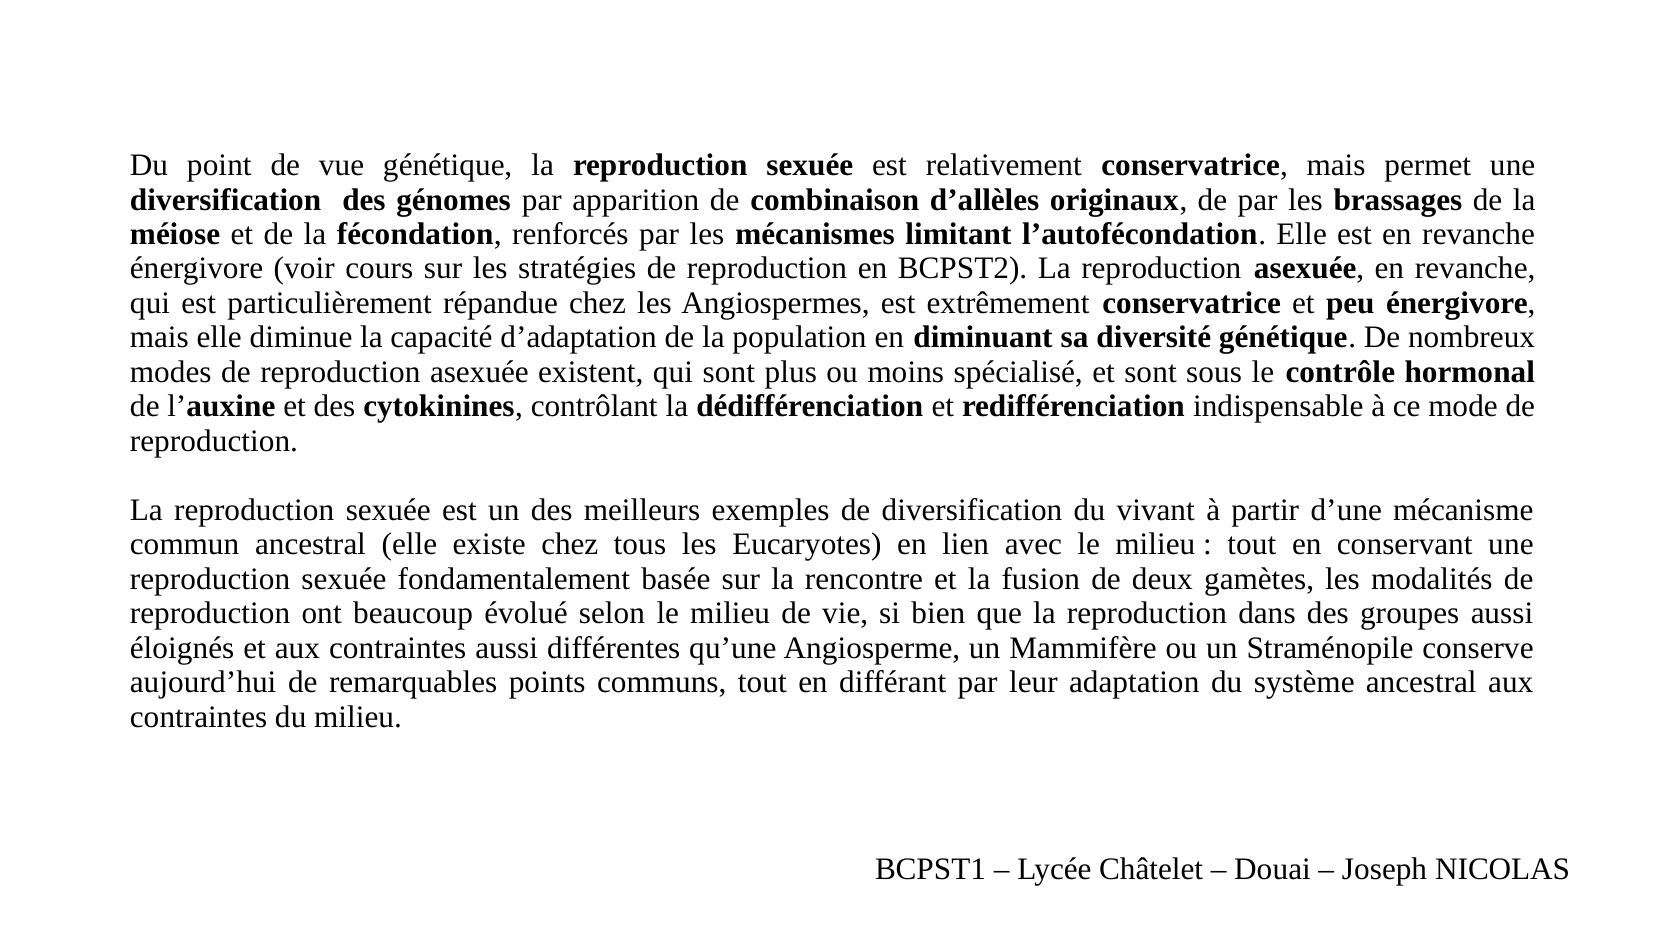

Du point de vue génétique, la reproduction sexuée est relativement conservatrice, mais permet une diversification des génomes par apparition de combinaison d’allèles originaux, de par les brassages de la méiose et de la fécondation, renforcés par les mécanismes limitant l’autofécondation. Elle est en revanche énergivore (voir cours sur les stratégies de reproduction en BCPST2). La reproduction asexuée, en revanche, qui est particulièrement répandue chez les Angiospermes, est extrêmement conservatrice et peu énergivore, mais elle diminue la capacité d’adaptation de la population en diminuant sa diversité génétique. De nombreux modes de reproduction asexuée existent, qui sont plus ou moins spécialisé, et sont sous le contrôle hormonal de l’auxine et des cytokinines, contrôlant la dédifférenciation et redifférenciation indispensable à ce mode de reproduction.
La reproduction sexuée est un des meilleurs exemples de diversification du vivant à partir d’une mécanisme commun ancestral (elle existe chez tous les Eucaryotes) en lien avec le milieu : tout en conservant une reproduction sexuée fondamentalement basée sur la rencontre et la fusion de deux gamètes, les modalités de reproduction ont beaucoup évolué selon le milieu de vie, si bien que la reproduction dans des groupes aussi éloignés et aux contraintes aussi différentes qu’une Angiosperme, un Mammifère ou un Straménopile conserve aujourd’hui de remarquables points communs, tout en différant par leur adaptation du système ancestral aux contraintes du milieu.
BCPST1 – Lycée Châtelet – Douai – Joseph NICOLAS